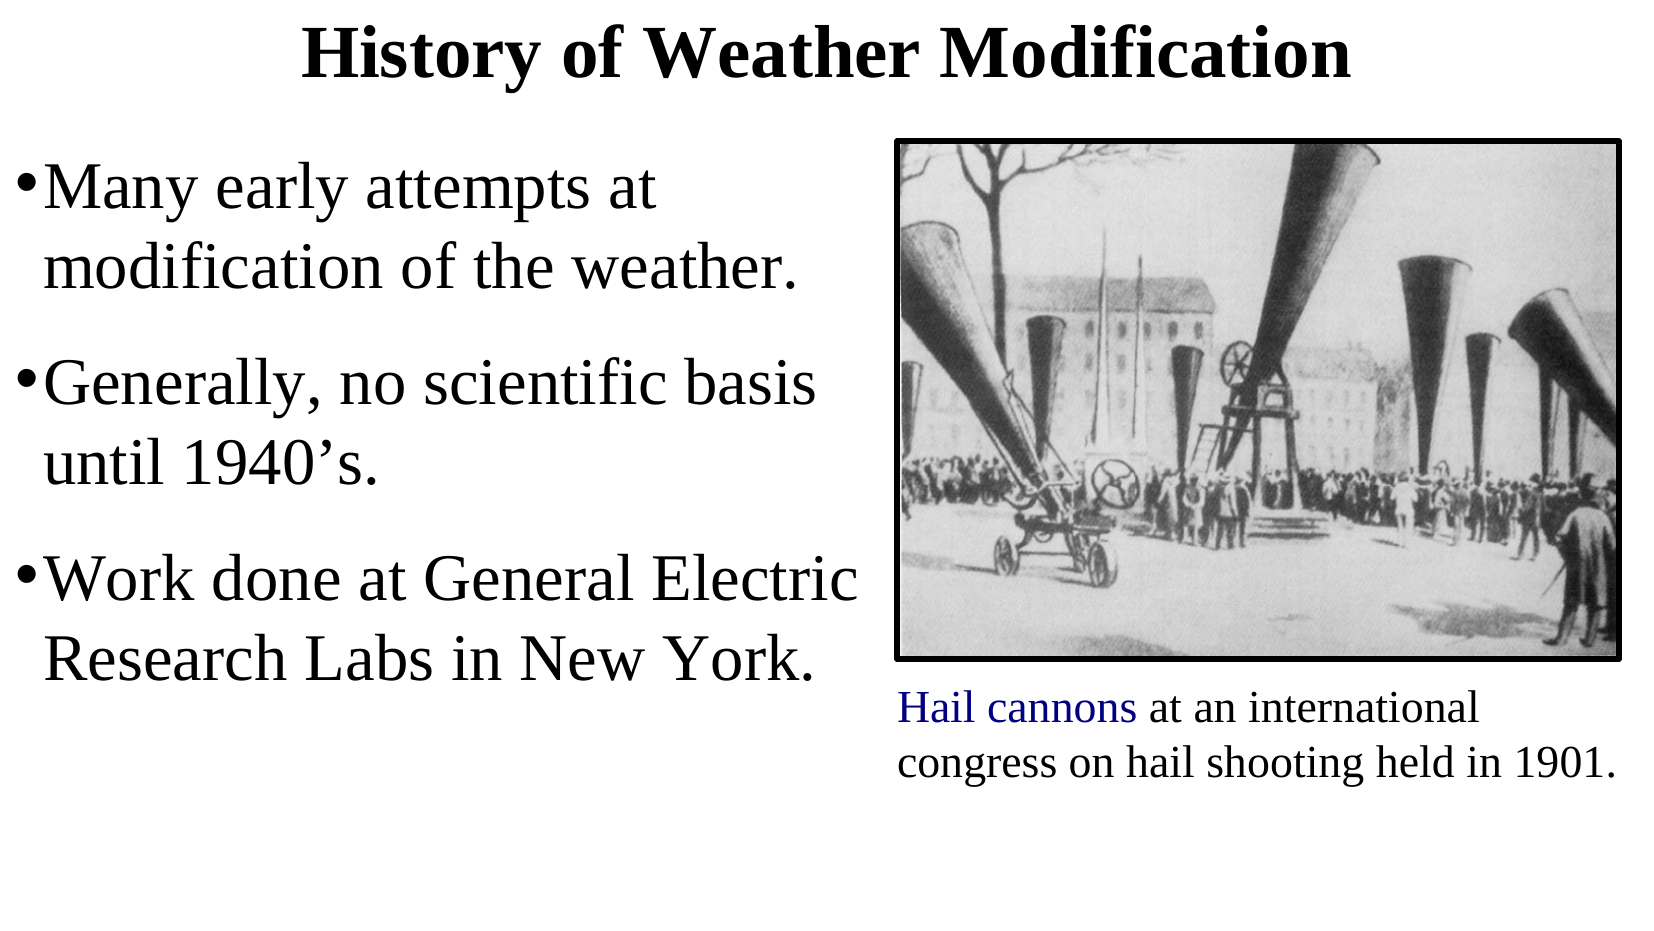

# History of Weather Modification
Many early attempts at modification of the weather.
Generally, no scientific basis until 1940’s.
Work done at General Electric Research Labs in New York.
Hail cannons at an international congress on hail shooting held in 1901.